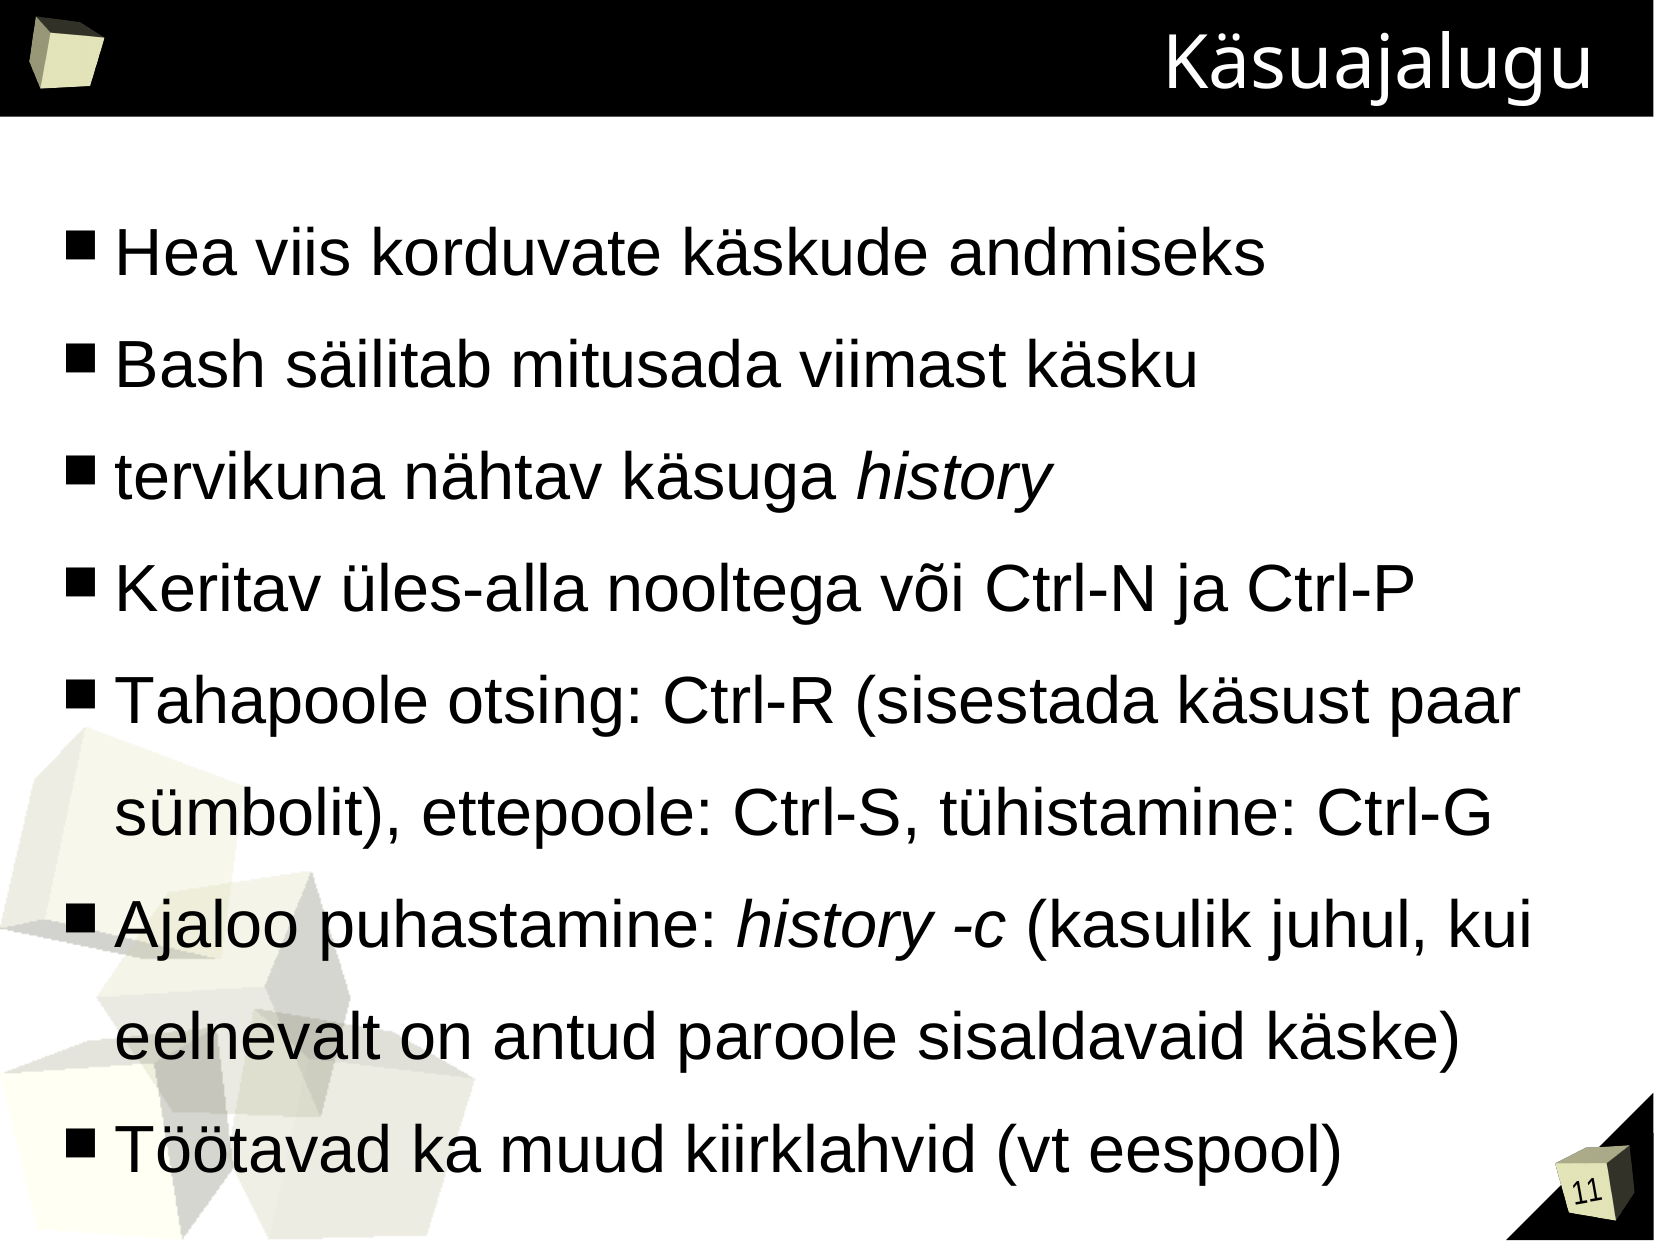

# Käsuajalugu
Hea viis korduvate käskude andmiseks
Bash säilitab mitusada viimast käsku
tervikuna nähtav käsuga history
Keritav üles-alla nooltega või Ctrl-N ja Ctrl-P
Tahapoole otsing: Ctrl-R (sisestada käsust paar sümbolit), ettepoole: Ctrl-S, tühistamine: Ctrl-G
Ajaloo puhastamine: history -c (kasulik juhul, kui eelnevalt on antud paroole sisaldavaid käske)
Töötavad ka muud kiirklahvid (vt eespool)